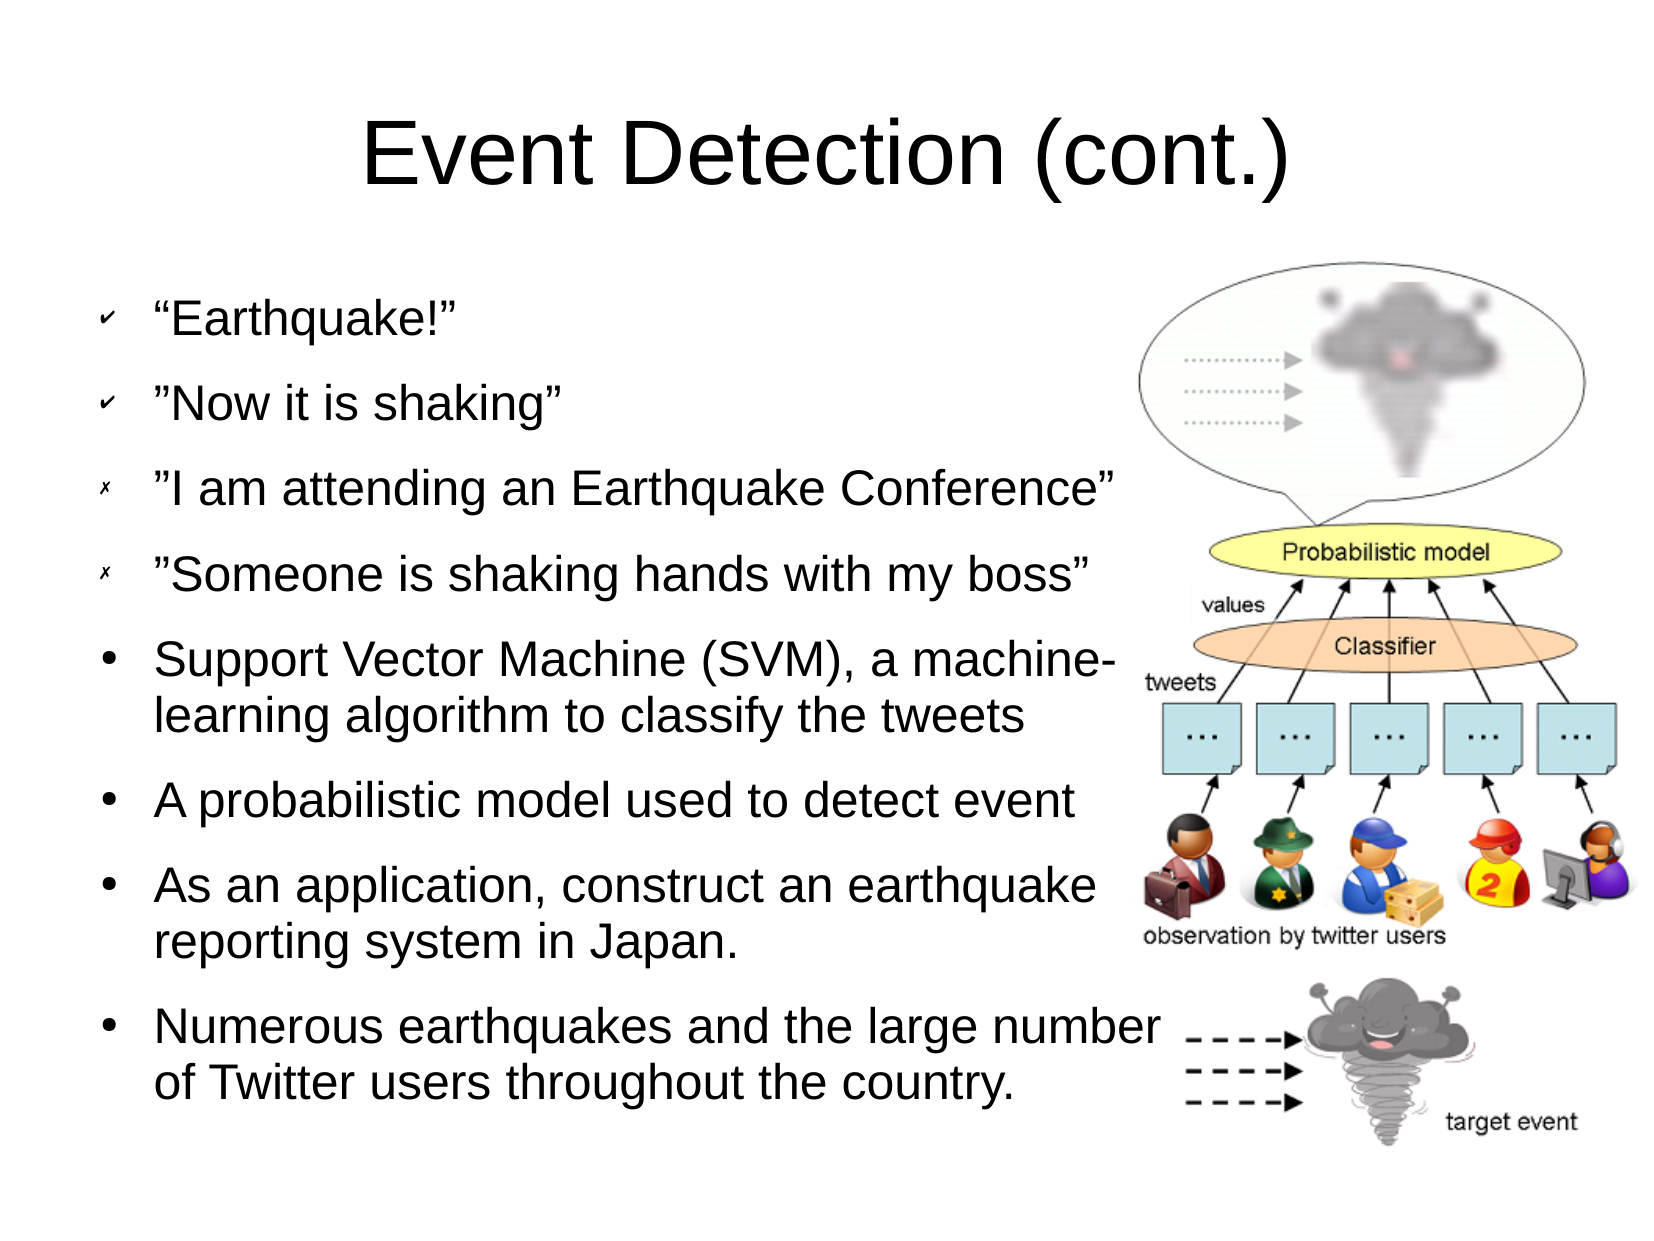

# Event Detection (cont.)
“Earthquake!”
”Now it is shaking”
”I am attending an Earthquake Conference”
”Someone is shaking hands with my boss”
Support Vector Machine (SVM), a machine-
learning algorithm to classify the tweets
A probabilistic model used to detect event
As an application, construct an earthquake
reporting system in Japan.
Numerous earthquakes and the large number
of Twitter users throughout the country.
23